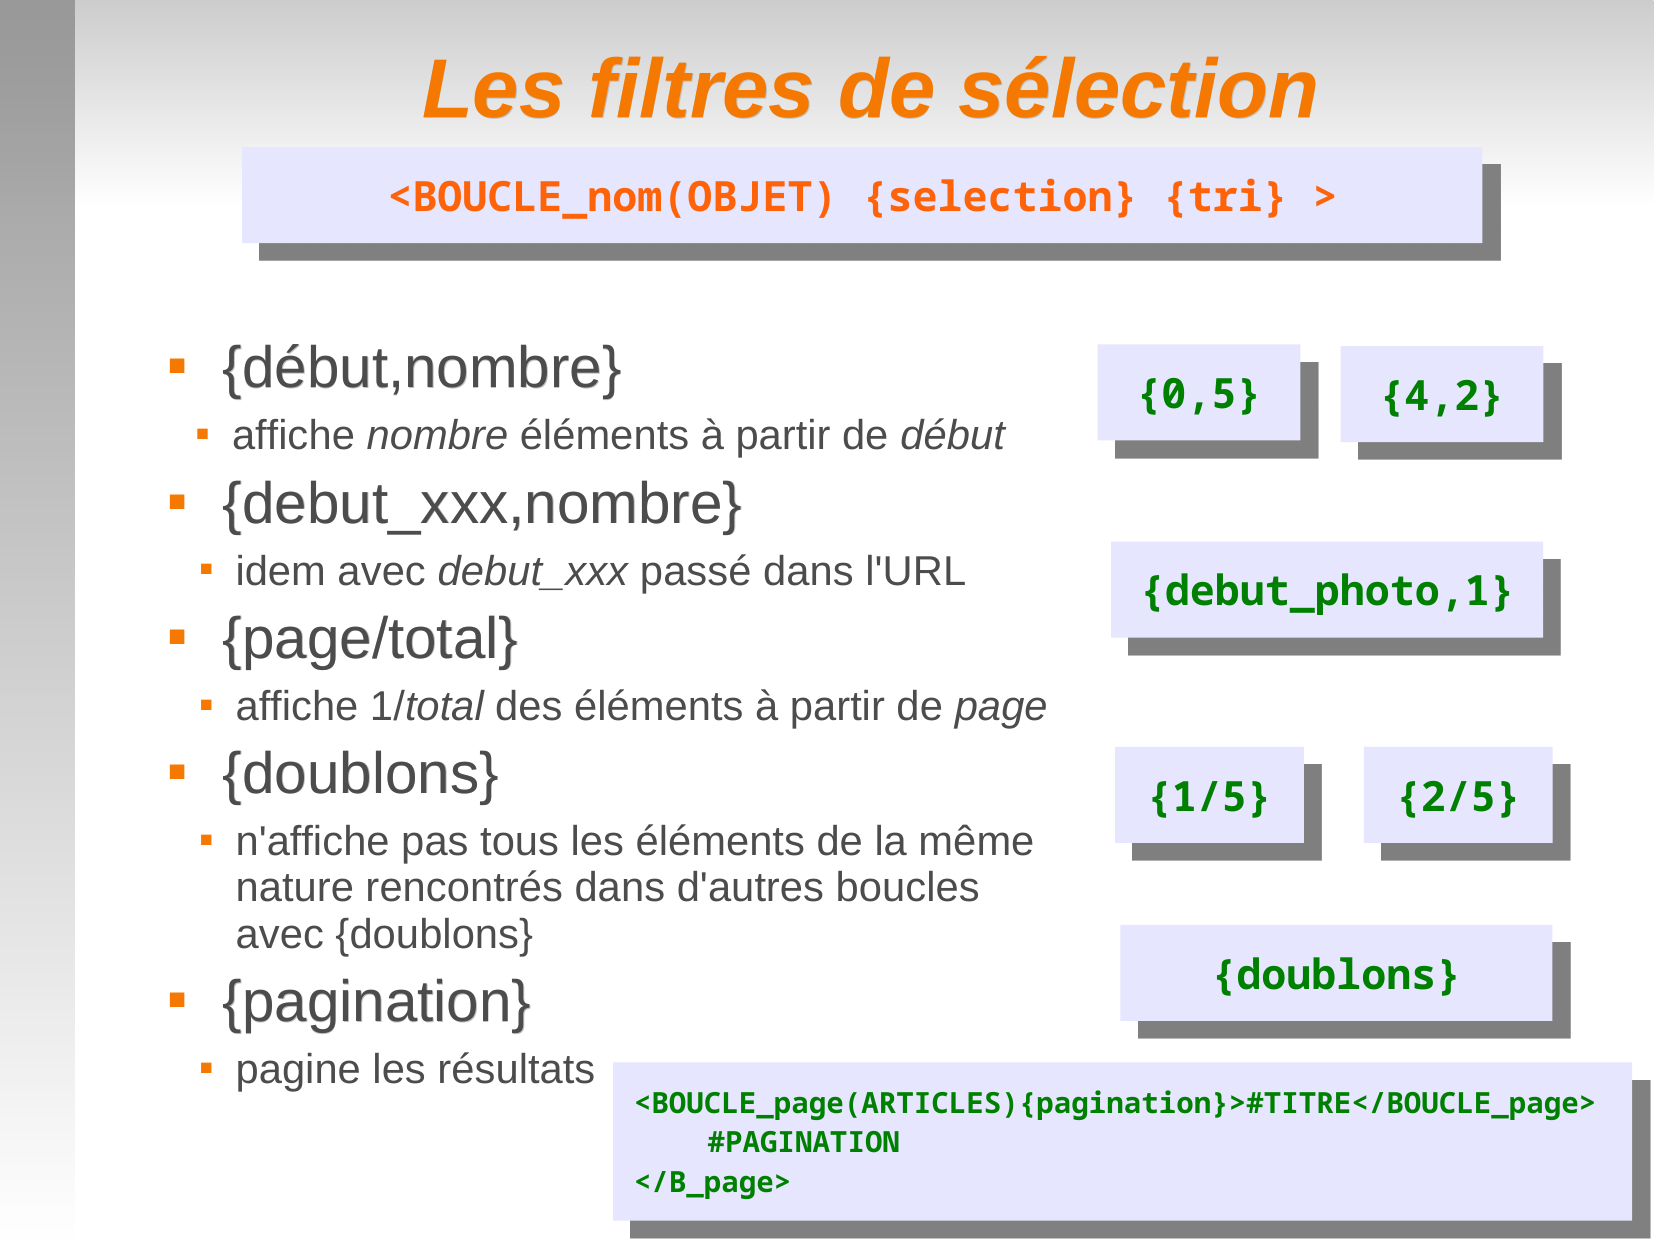

# Les filtres de sélection
<BOUCLE_nom(OBJET) {selection} {tri} >
{début,nombre}
affiche nombre éléments à partir de début
{debut_xxx,nombre}
idem avec debut_xxx passé dans l'URL
{page/total}
affiche 1/total des éléments à partir de page
{doublons}
n'affiche pas tous les éléments de la même nature rencontrés dans d'autres boucles avec {doublons}
{pagination}
pagine les résultats
{0,5}
{4,2}
{debut_photo,1}
{1/5}
{2/5}
{doublons}
<BOUCLE_page(ARTICLES){pagination}>#TITRE</BOUCLE_page>
	#PAGINATION
</B_page>